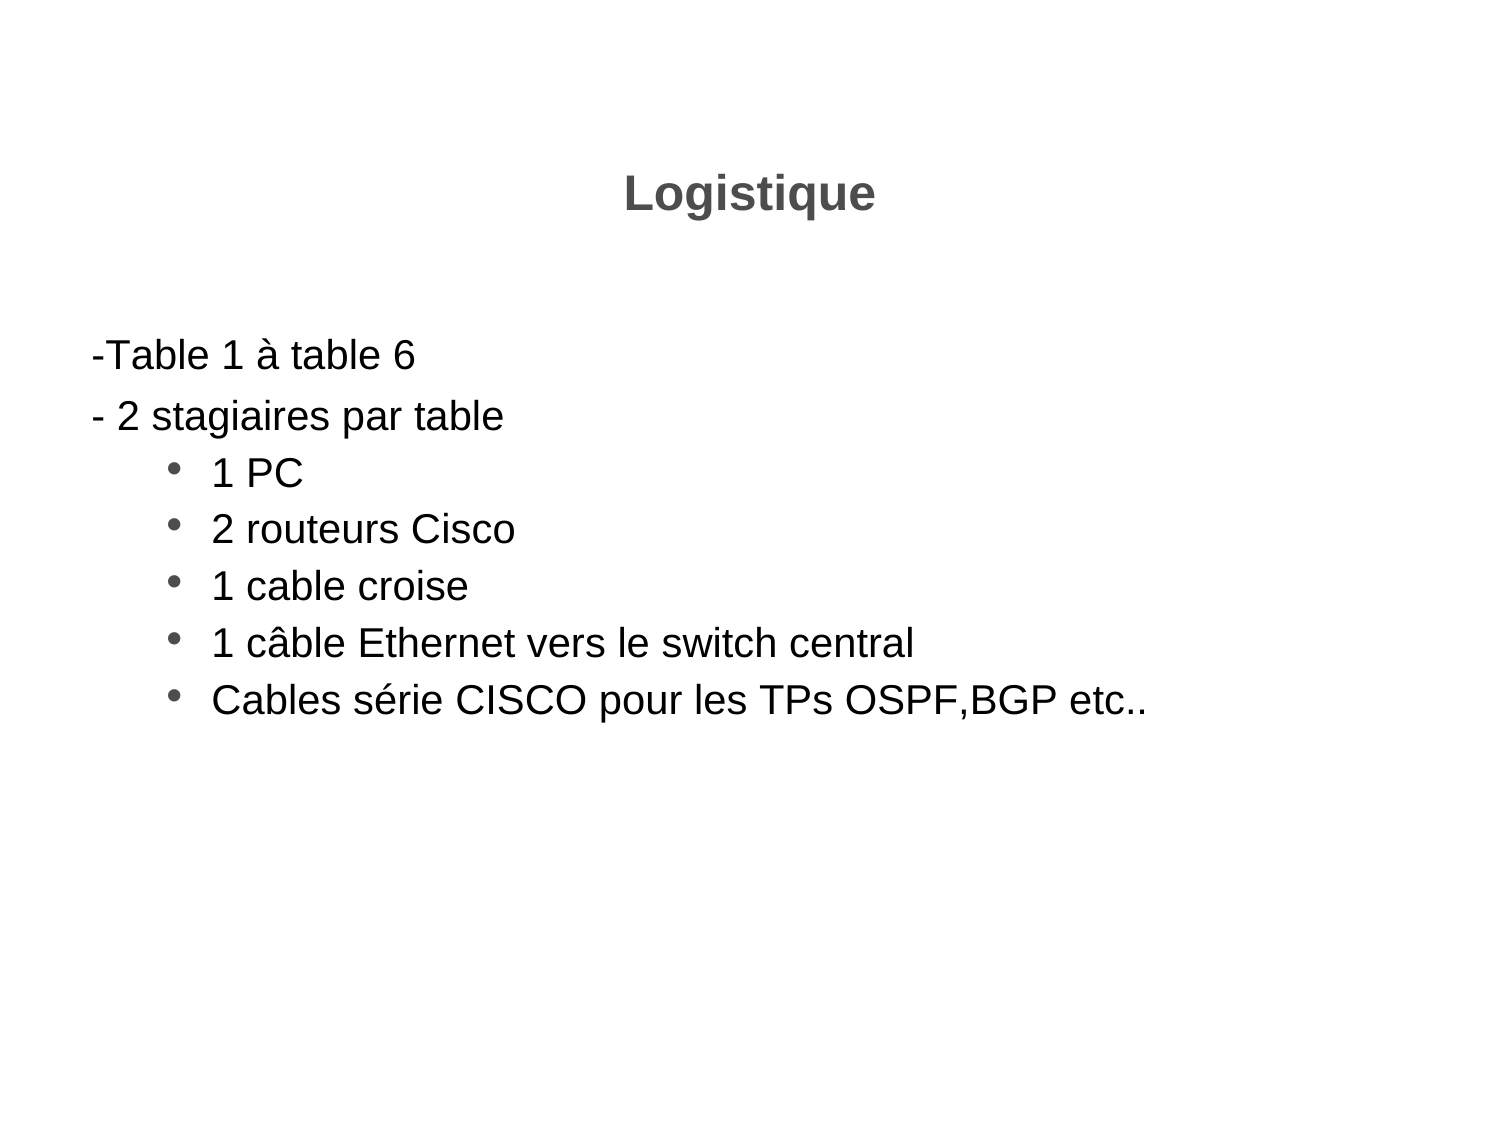

# Logistique
-Table 1 à table 6
- 2 stagiaires par table
1 PC
2 routeurs Cisco
1 cable croise
1 câble Ethernet vers le switch central
Cables série CISCO pour les TPs OSPF,BGP etc..